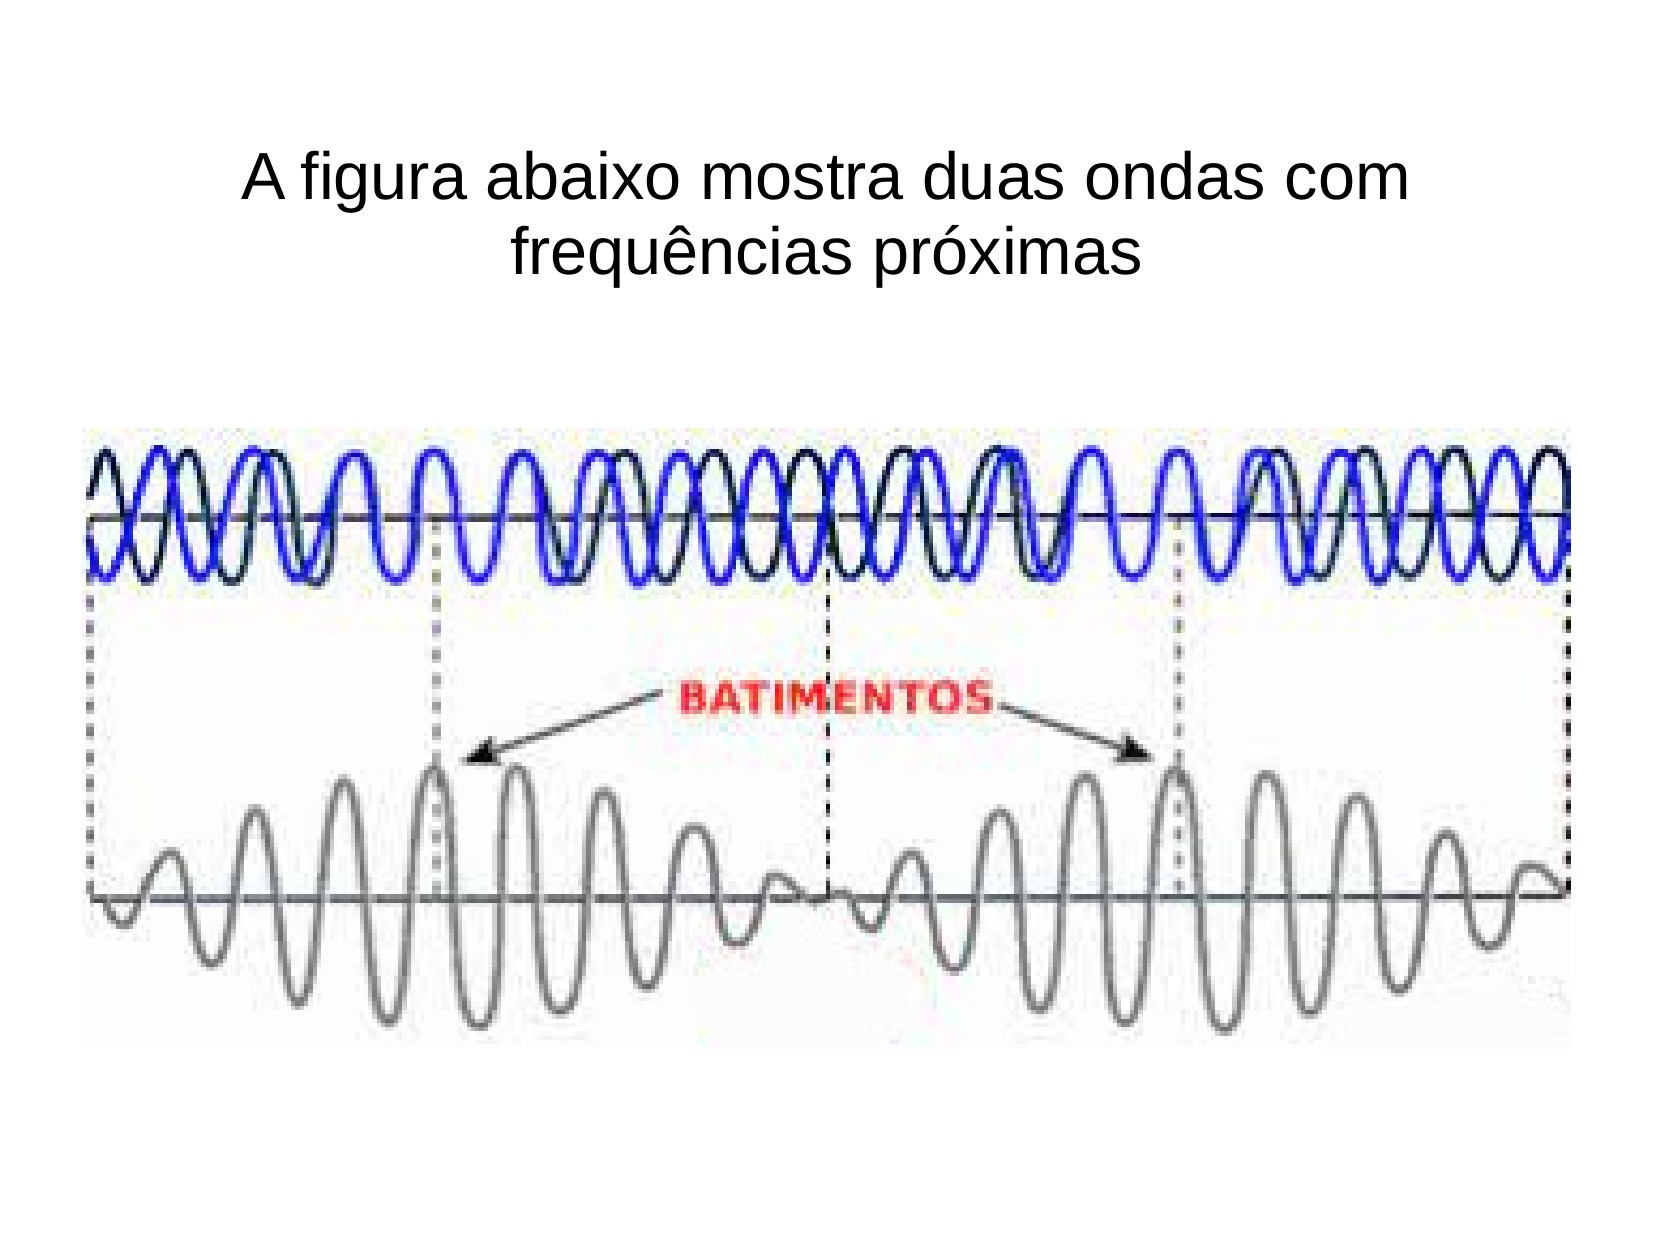

# A figura abaixo mostra duas ondas com frequências próximas